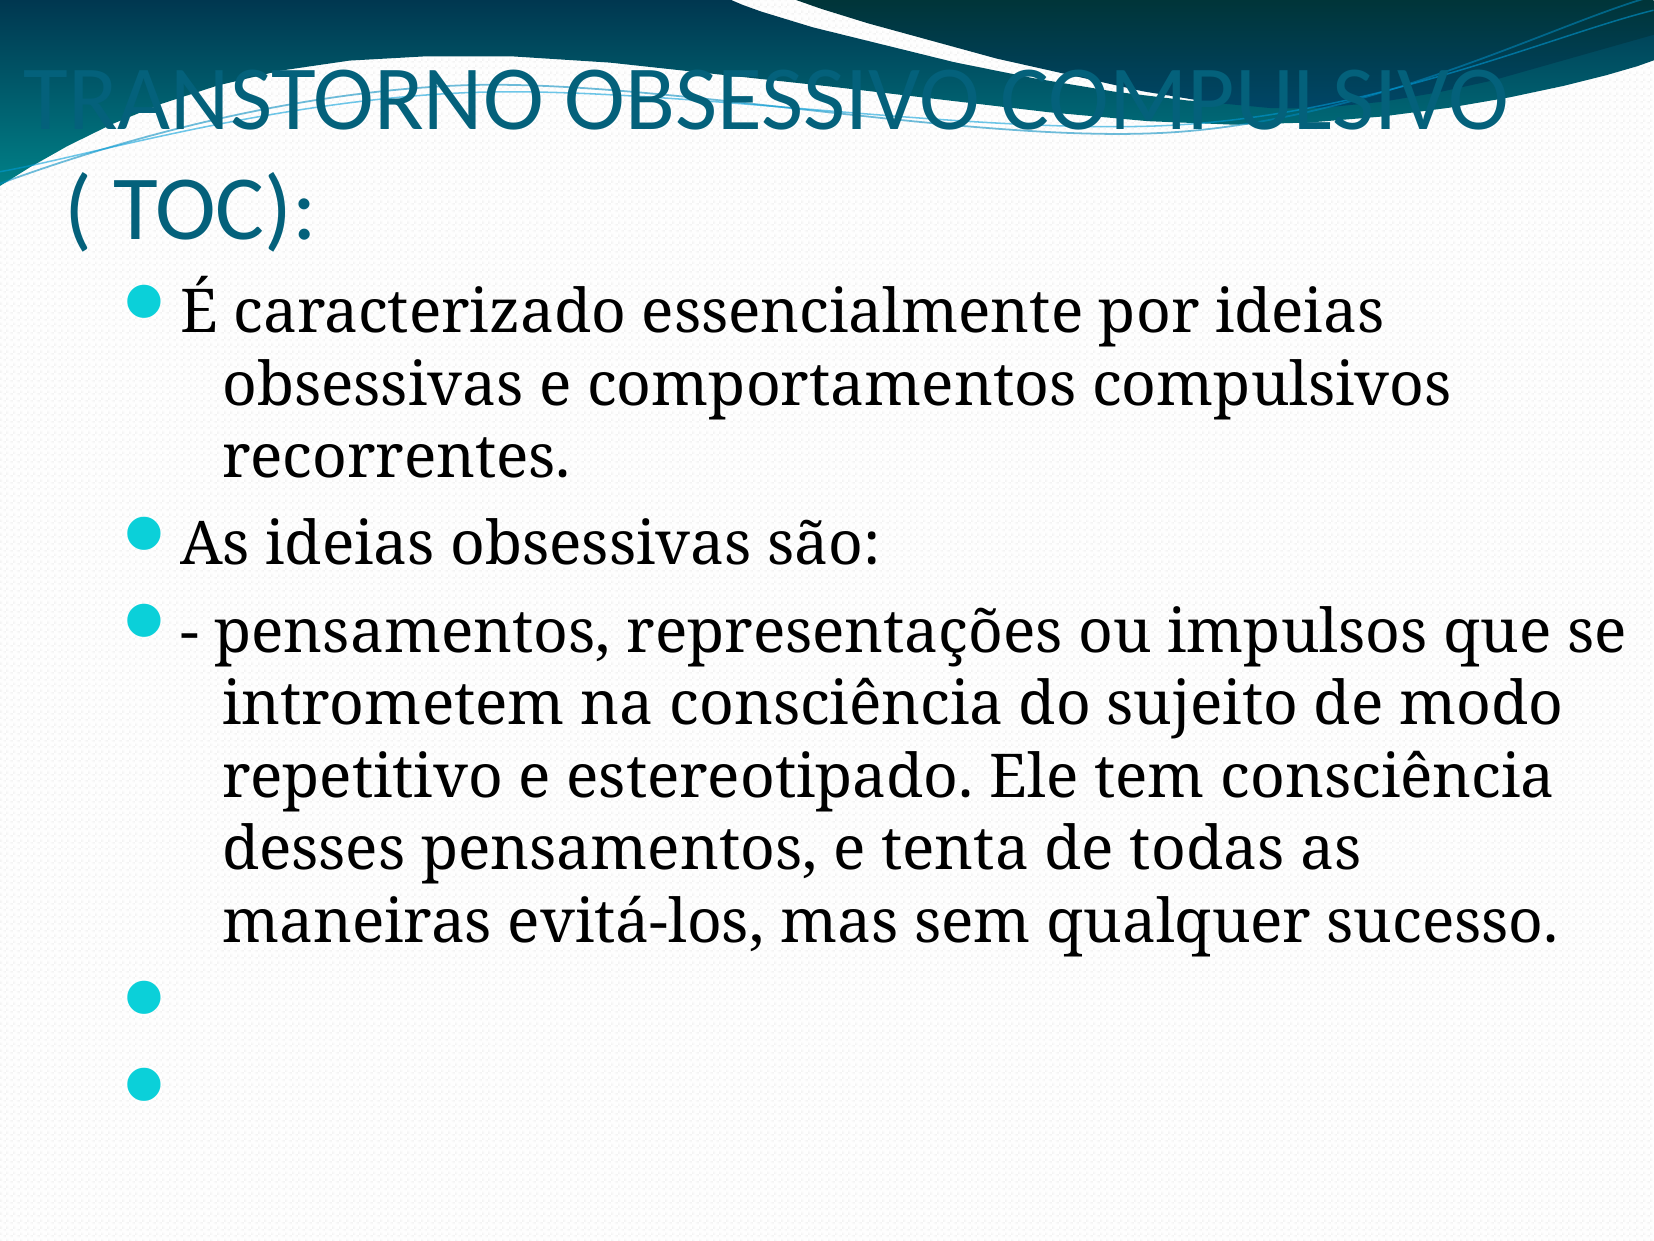

# TRANSTORNO OBSESSIVO COMPULSIVO ( TOC):
É caracterizado essencialmente por ideias obsessivas e comportamentos compulsivos recorrentes.
As ideias obsessivas são:
- pensamentos, representações ou impulsos que se intrometem na consciência do sujeito de modo repetitivo e estereotipado. Ele tem consciência desses pensamentos, e tenta de todas as maneiras evitá-los, mas sem qualquer sucesso.